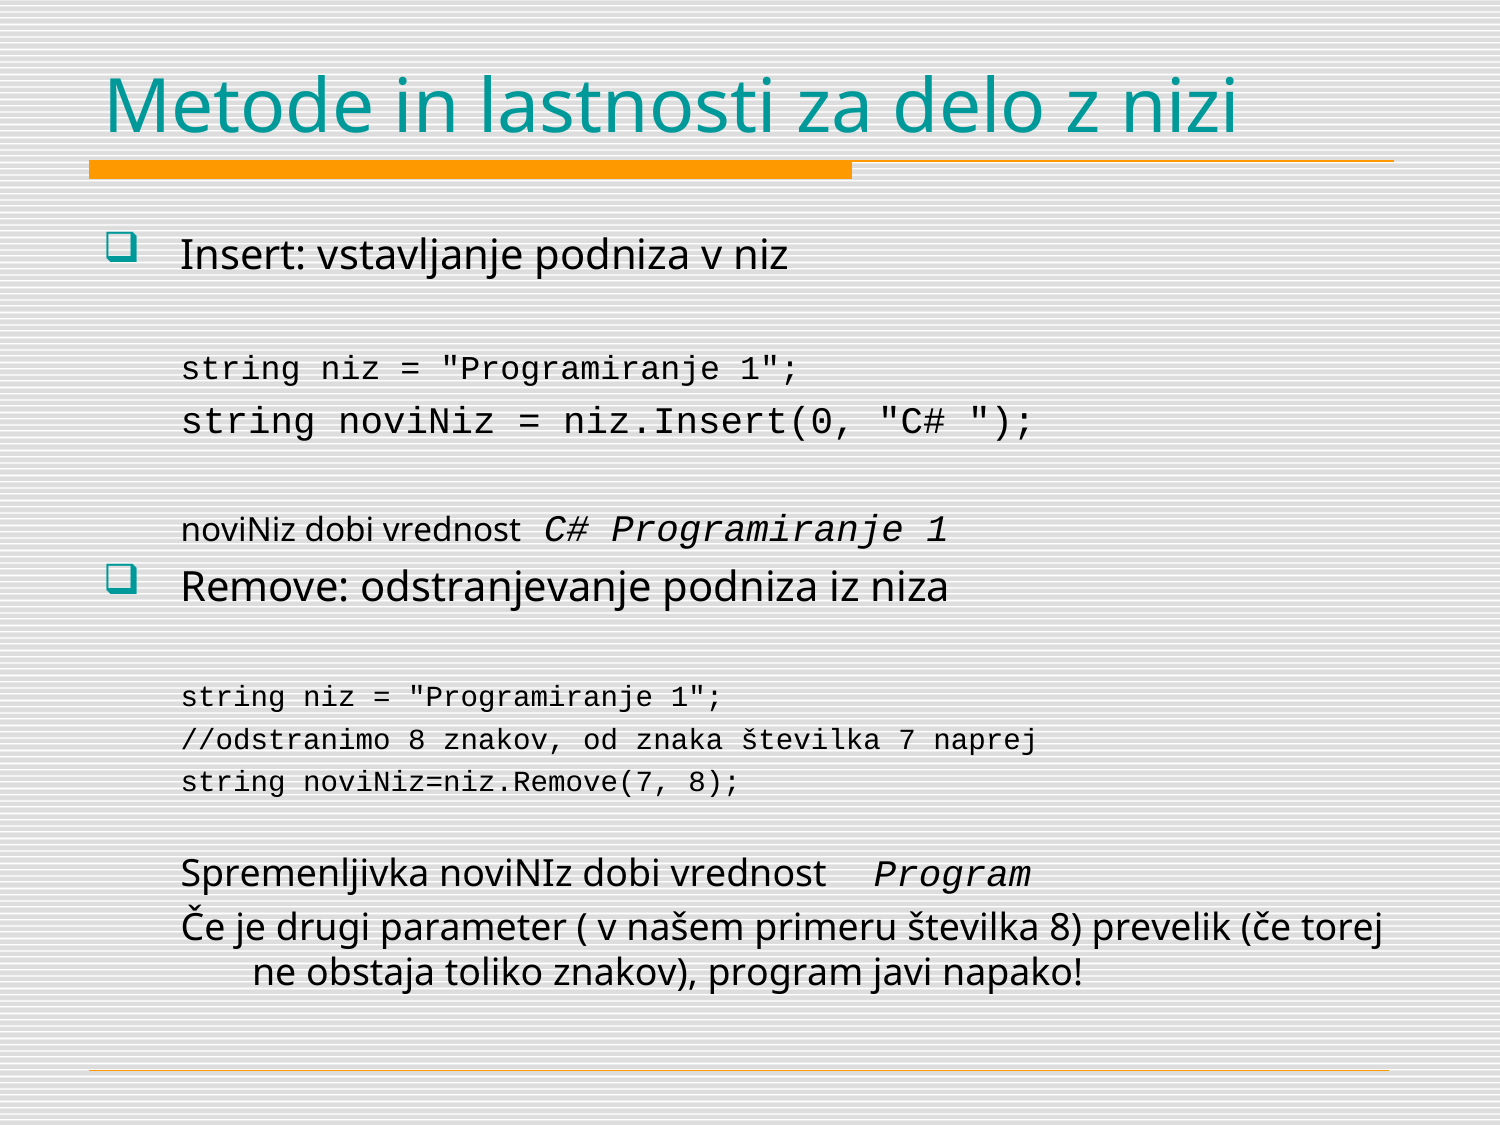

# Metode in lastnosti za delo z nizi
Insert: vstavljanje podniza v niz
string niz = "Programiranje 1";
string noviNiz = niz.Insert(0, "C# ");
noviNiz dobi vrednost C# Programiranje 1
Remove: odstranjevanje podniza iz niza
string niz = "Programiranje 1";
//odstranimo 8 znakov, od znaka številka 7 naprej
string noviNiz=niz.Remove(7, 8);
Spremenljivka noviNIz dobi vrednost Program
Če je drugi parameter ( v našem primeru številka 8) prevelik (če torej ne obstaja toliko znakov), program javi napako!